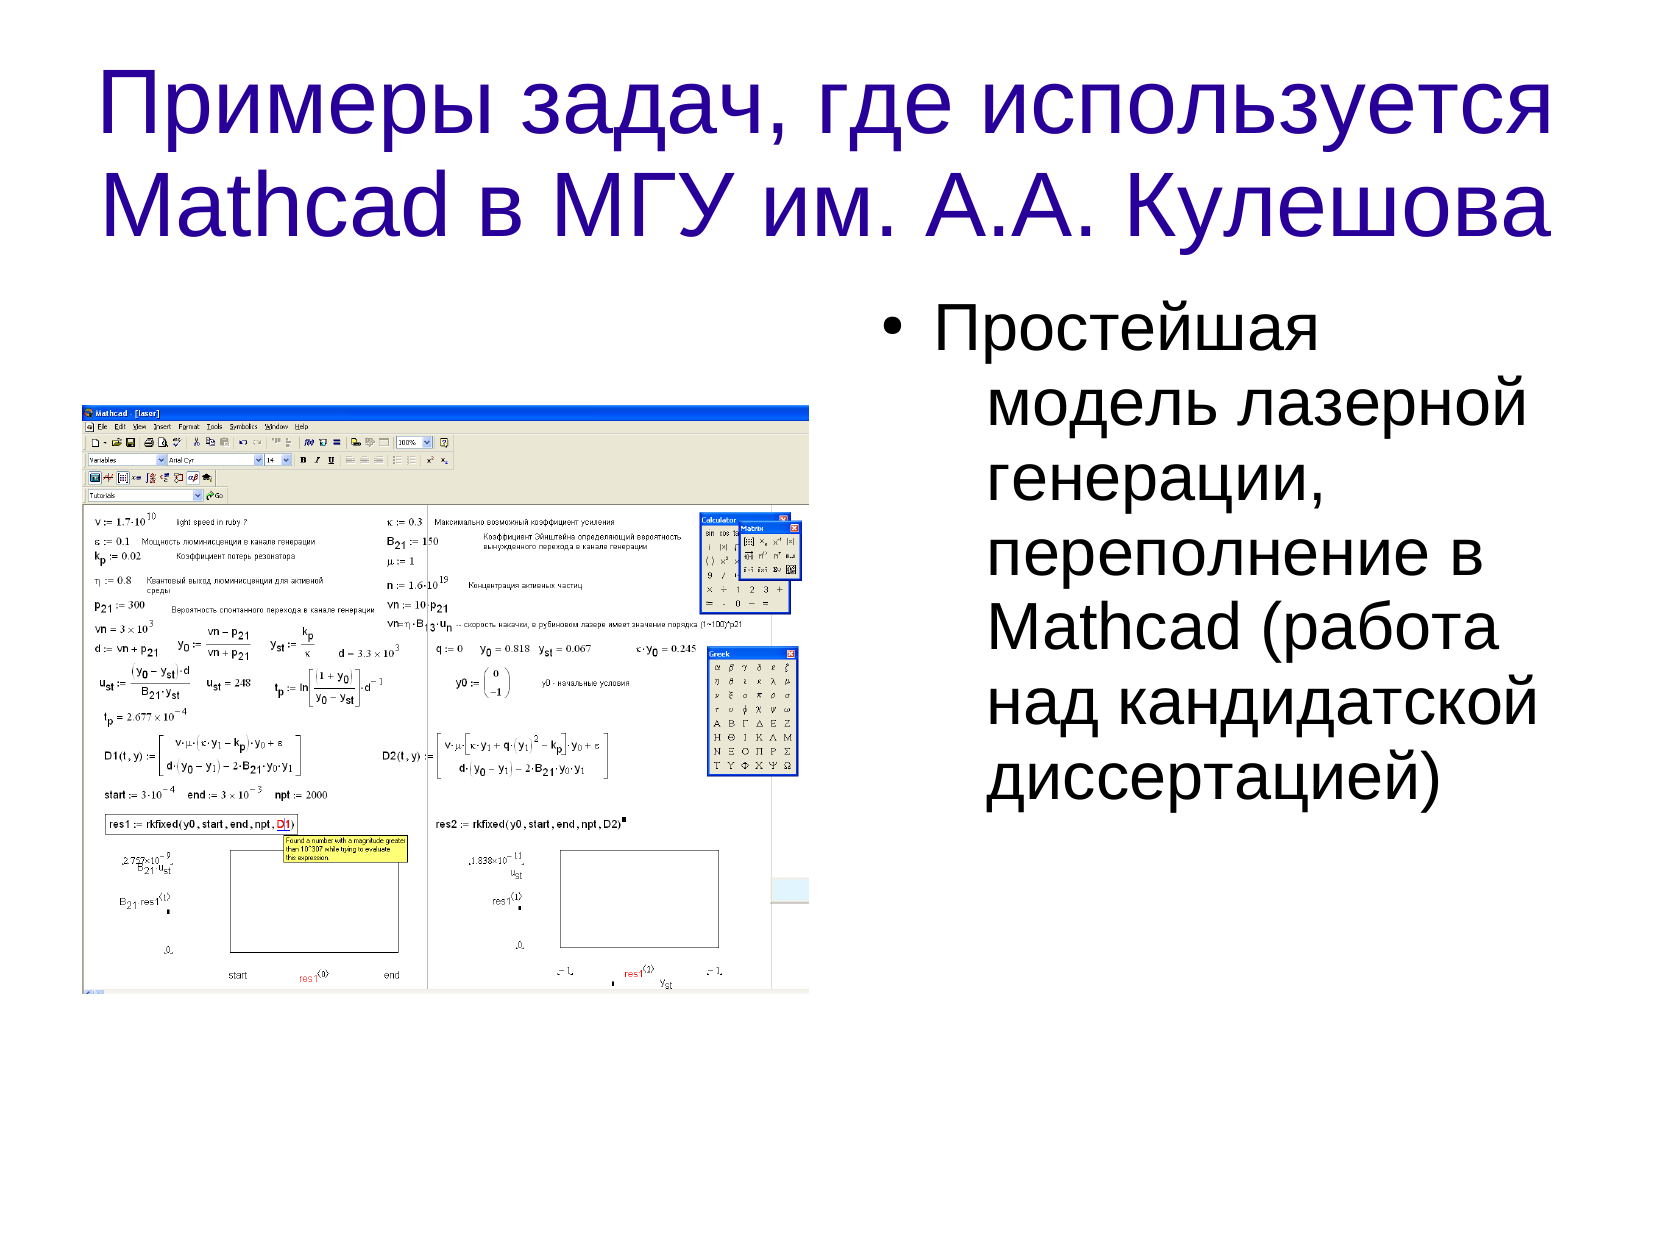

# Примеры задач, где используется Mathcad в МГУ им. А.А. Кулешова
Простейшая модель лазерной генерации, переполнение в Mathcad (работа над кандидатской диссертацией)